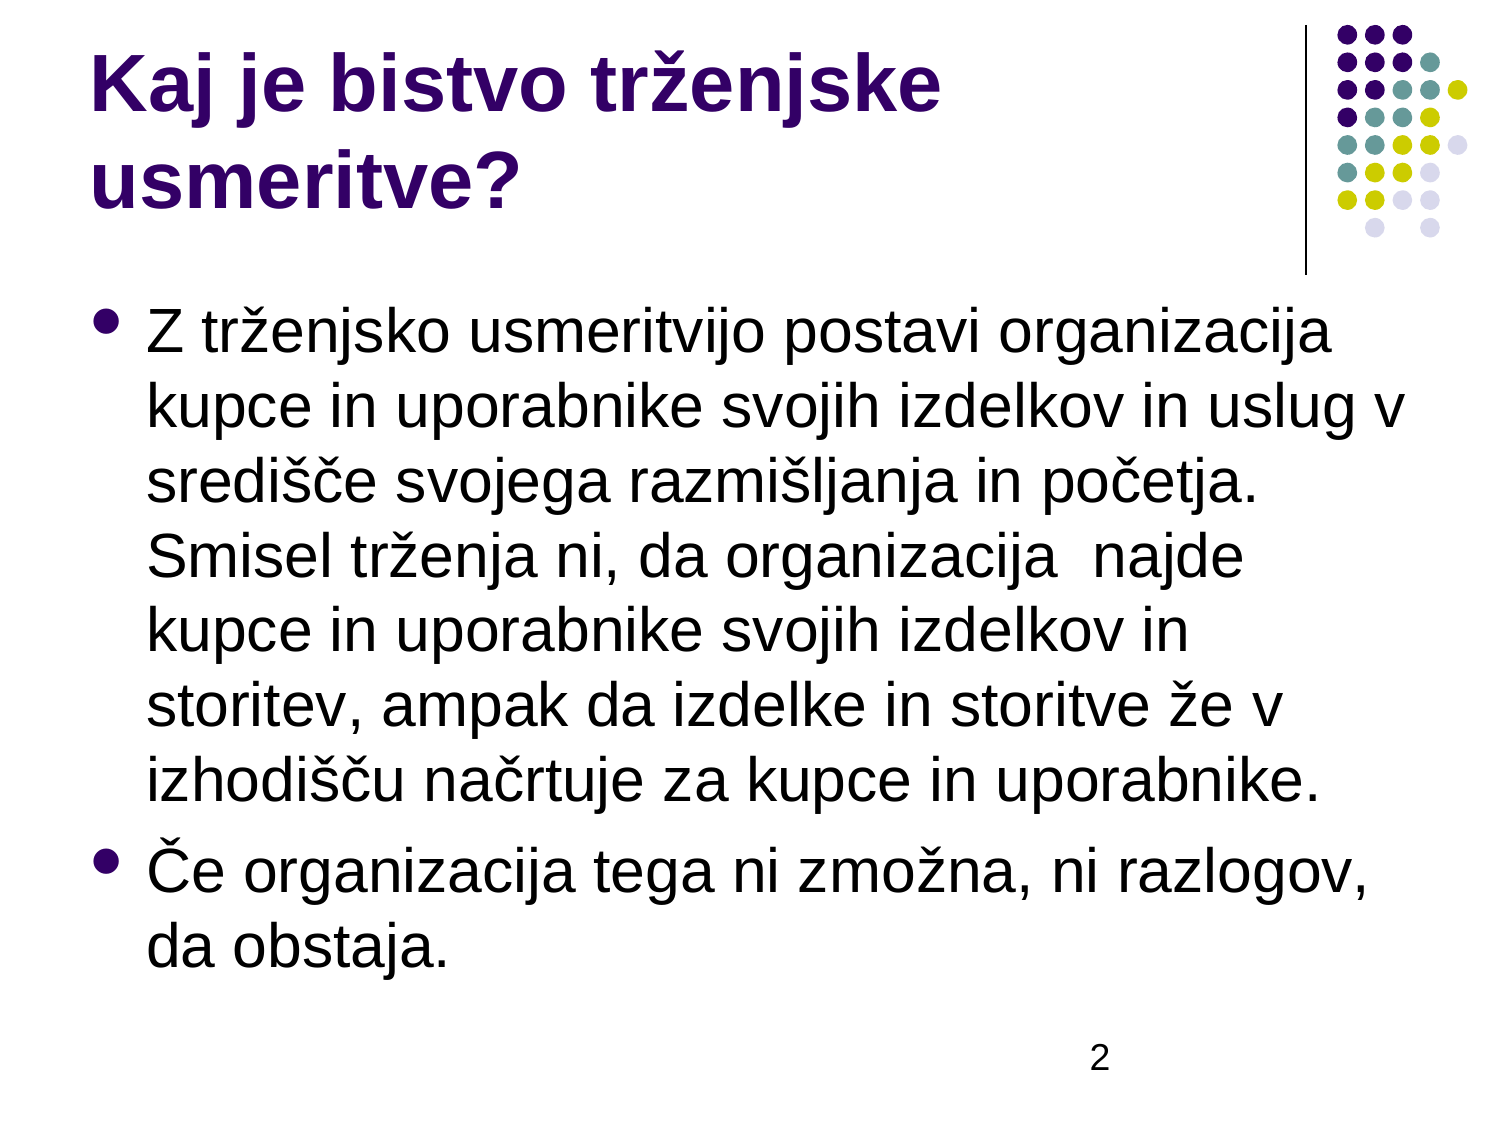

# Kaj je bistvo trženjske usmeritve?
Z trženjsko usmeritvijo postavi organizacija kupce in uporabnike svojih izdelkov in uslug v središče svojega razmišljanja in početja. Smisel trženja ni, da organizacija najde kupce in uporabnike svojih izdelkov in storitev, ampak da izdelke in storitve že v izhodišču načrtuje za kupce in uporabnike.
Če organizacija tega ni zmožna, ni razlogov, da obstaja.
2